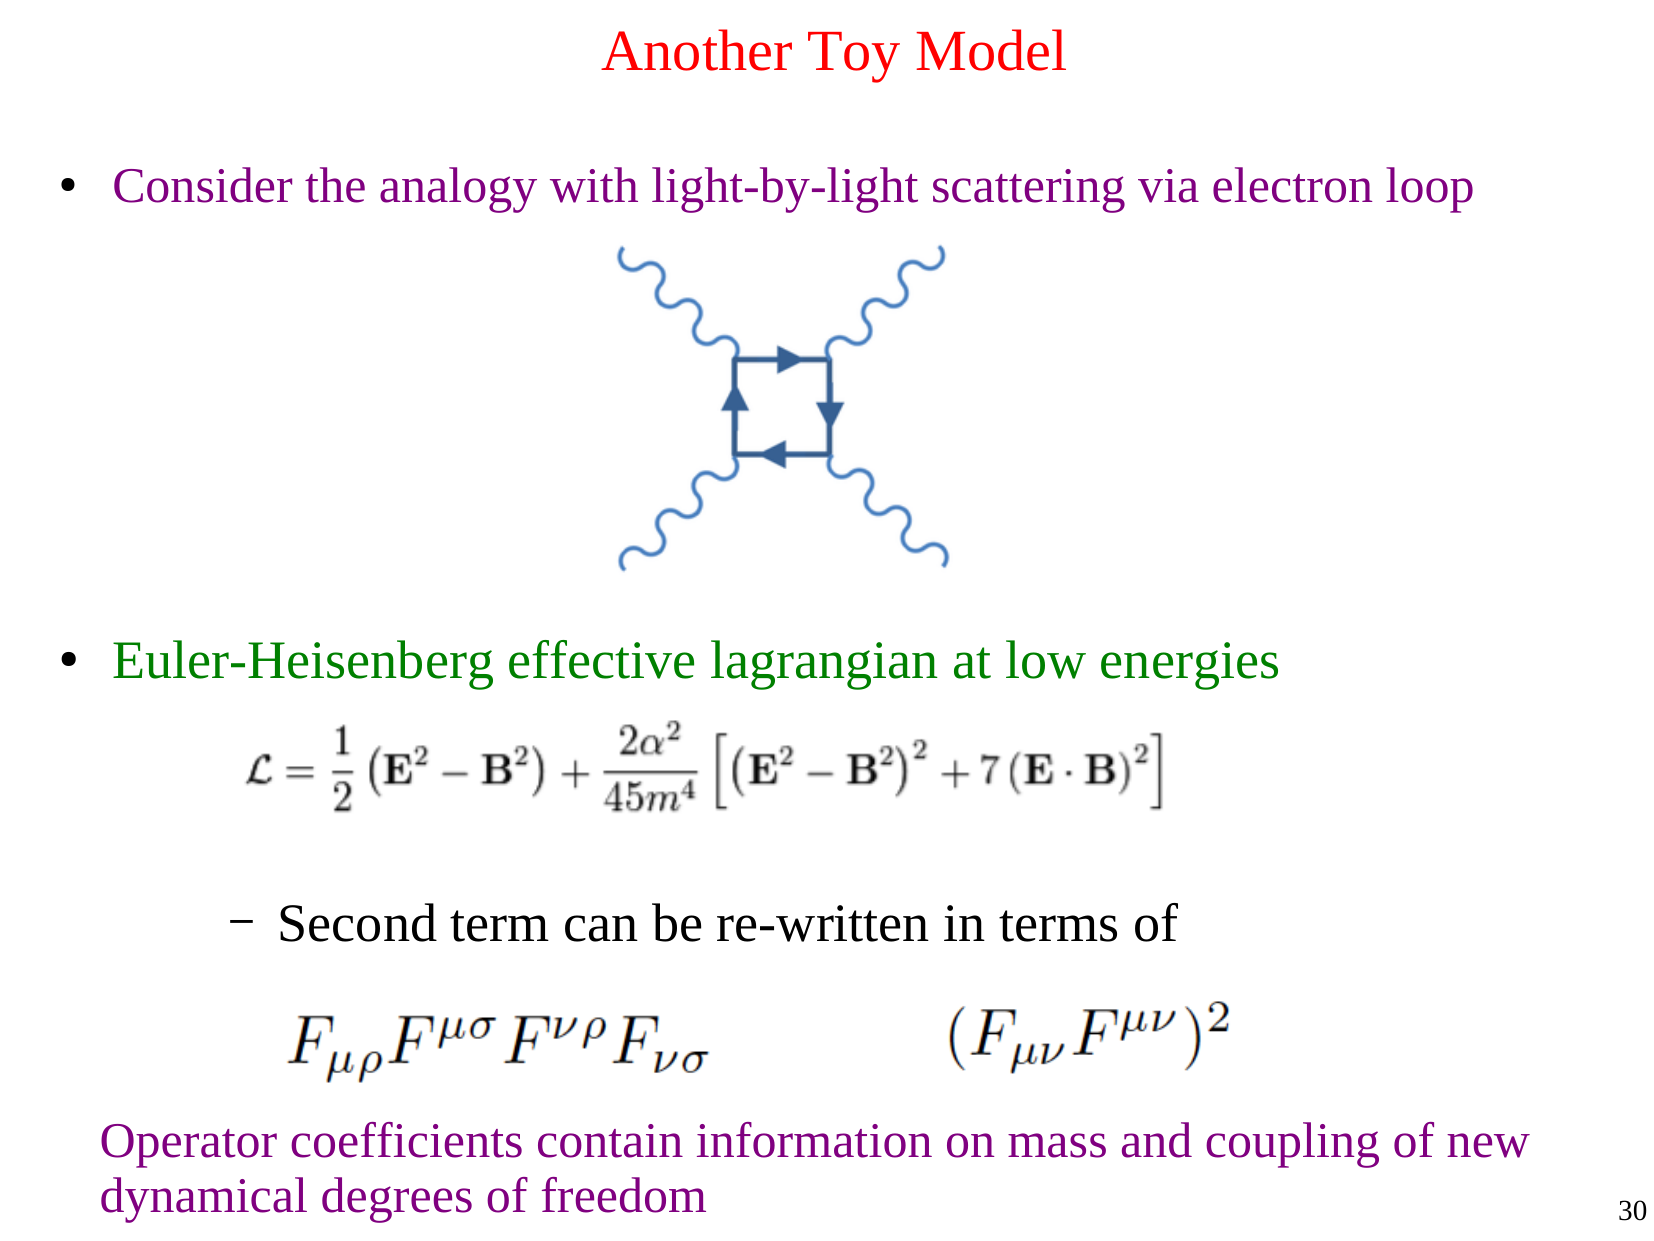

# Another Toy Model
Consider the analogy with light-by-light scattering via electron loop
Euler-Heisenberg effective lagrangian at low energies
Second term can be re-written in terms of
Operator coefficients contain information on mass and coupling of new
dynamical degrees of freedom
30